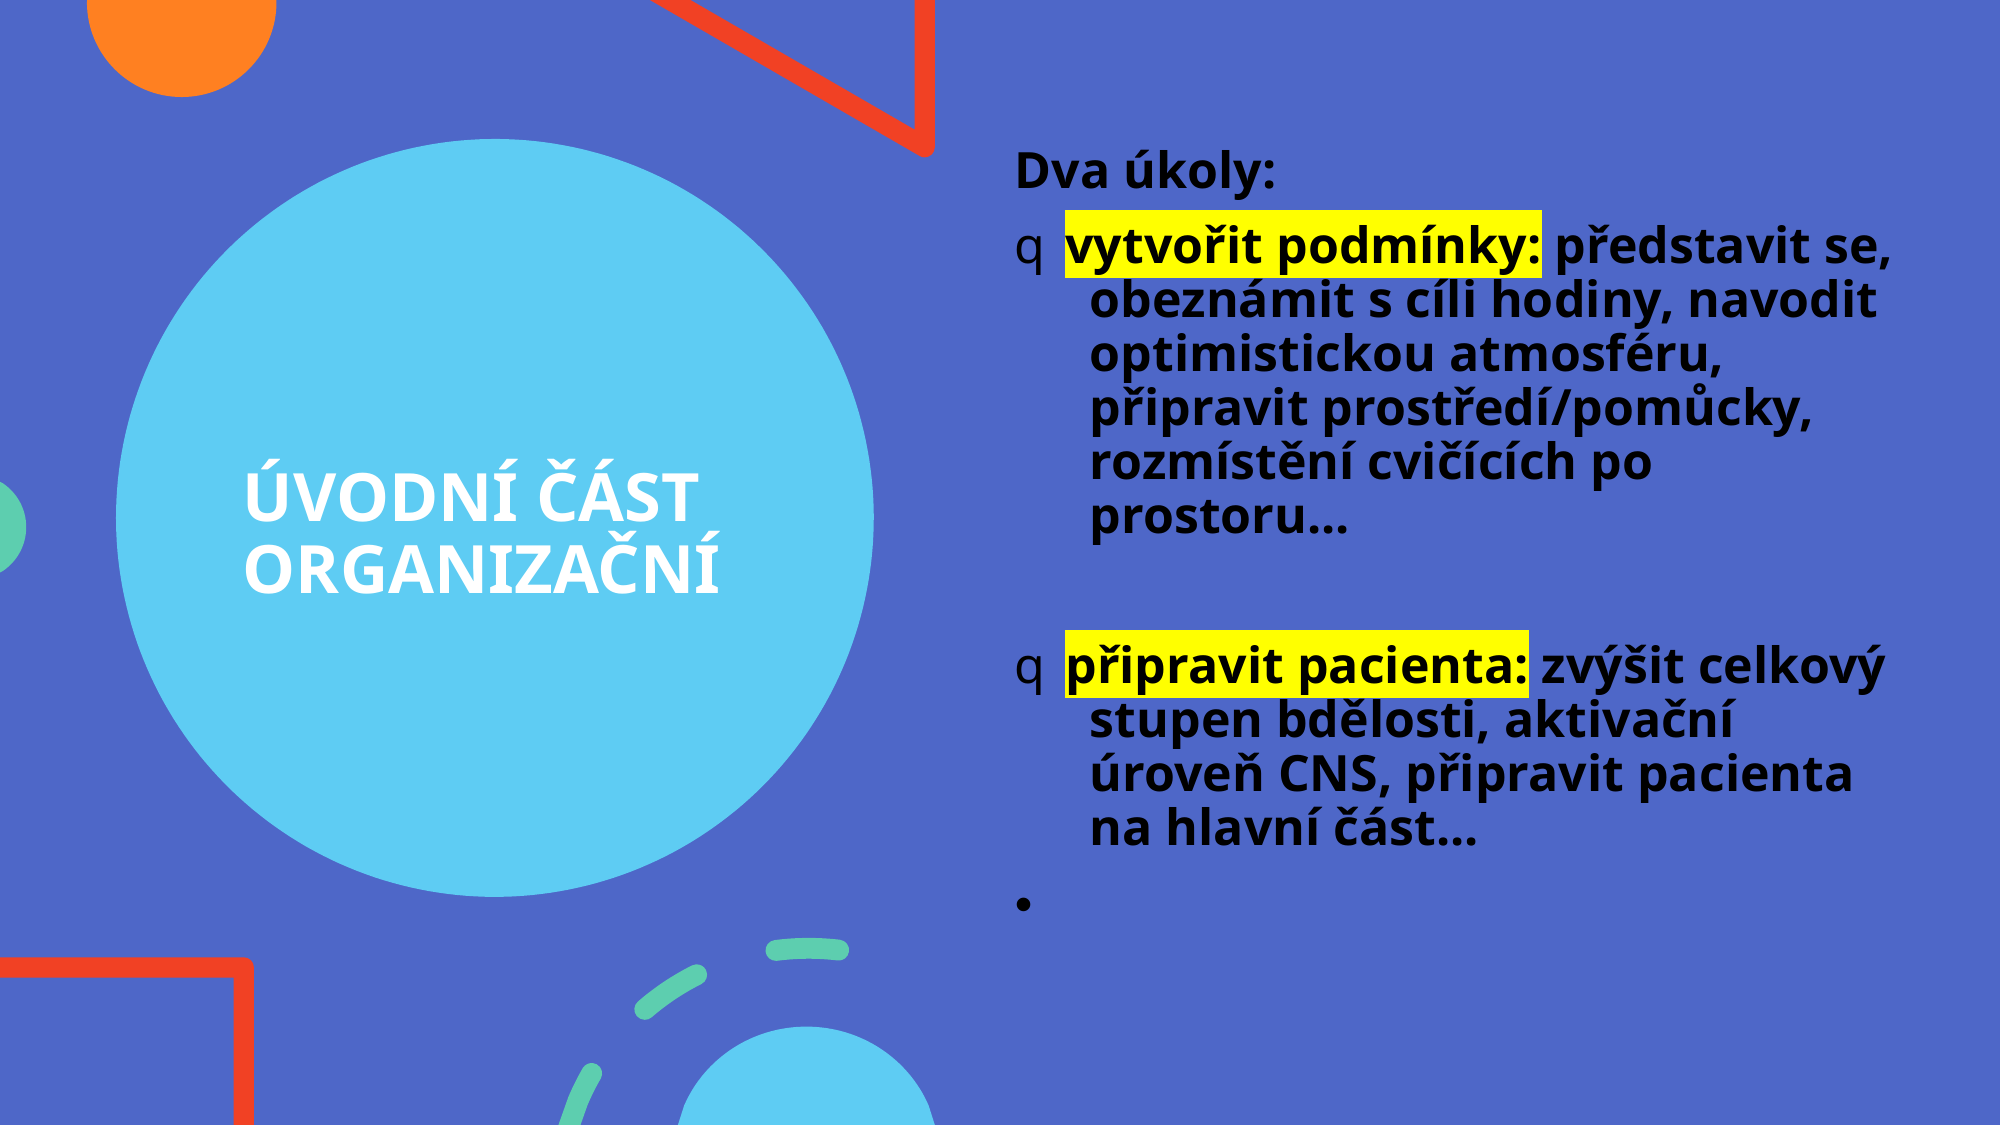

Dva úkoly:
 vytvořit podmínky: představit se, obeznámit s cíli hodiny, navodit optimistickou atmosféru, připravit prostředí/pomůcky, rozmístění cvičících po prostoru...
 připravit pacienta: zvýšit celkový stupen bdělosti, aktivační úroveň CNS, připravit pacienta na hlavní část...
# ÚVODNÍ ČÁST ORGANIZAČNÍ